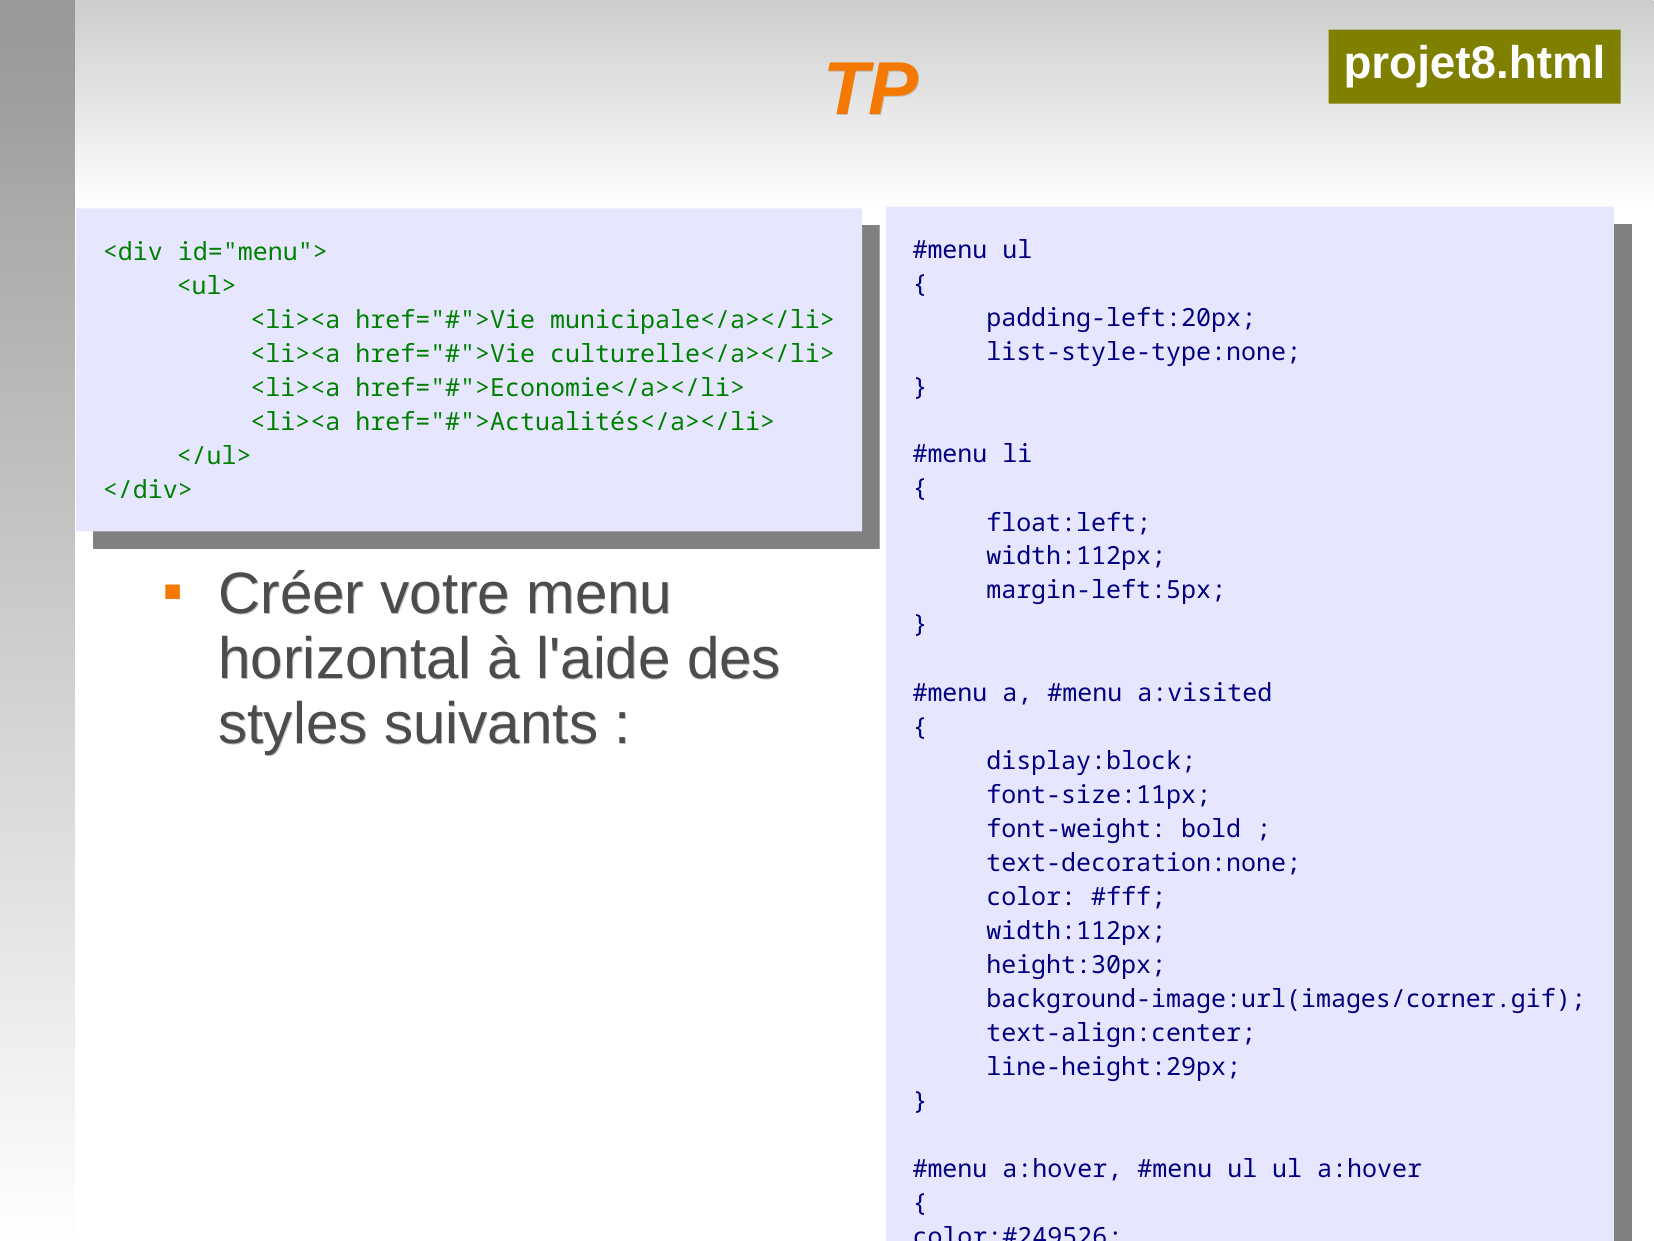

# TP
projet8.html
#menu ul
{
	padding-left:20px;
	list-style-type:none;
}
#menu li
{
	float:left;
	width:112px;
	margin-left:5px;
}
#menu a, #menu a:visited
{
	display:block;
	font-size:11px;
	font-weight: bold ;
	text-decoration:none;
	color: #fff;
	width:112px;
	height:30px;
	background-image:url(images/corner.gif);
	text-align:center;
	line-height:29px;
}
#menu a:hover, #menu ul ul a:hover
{
color:#249526;
background-image:url(images/cornerb.gif);
}
<div id="menu">
 	<ul>
		<li><a href="#">Vie municipale</a></li>
		<li><a href="#">Vie culturelle</a></li>
		<li><a href="#">Economie</a></li>
		<li><a href="#">Actualités</a></li>
	</ul>
</div>
Créer votre menu horizontal à l'aide des styles suivants :